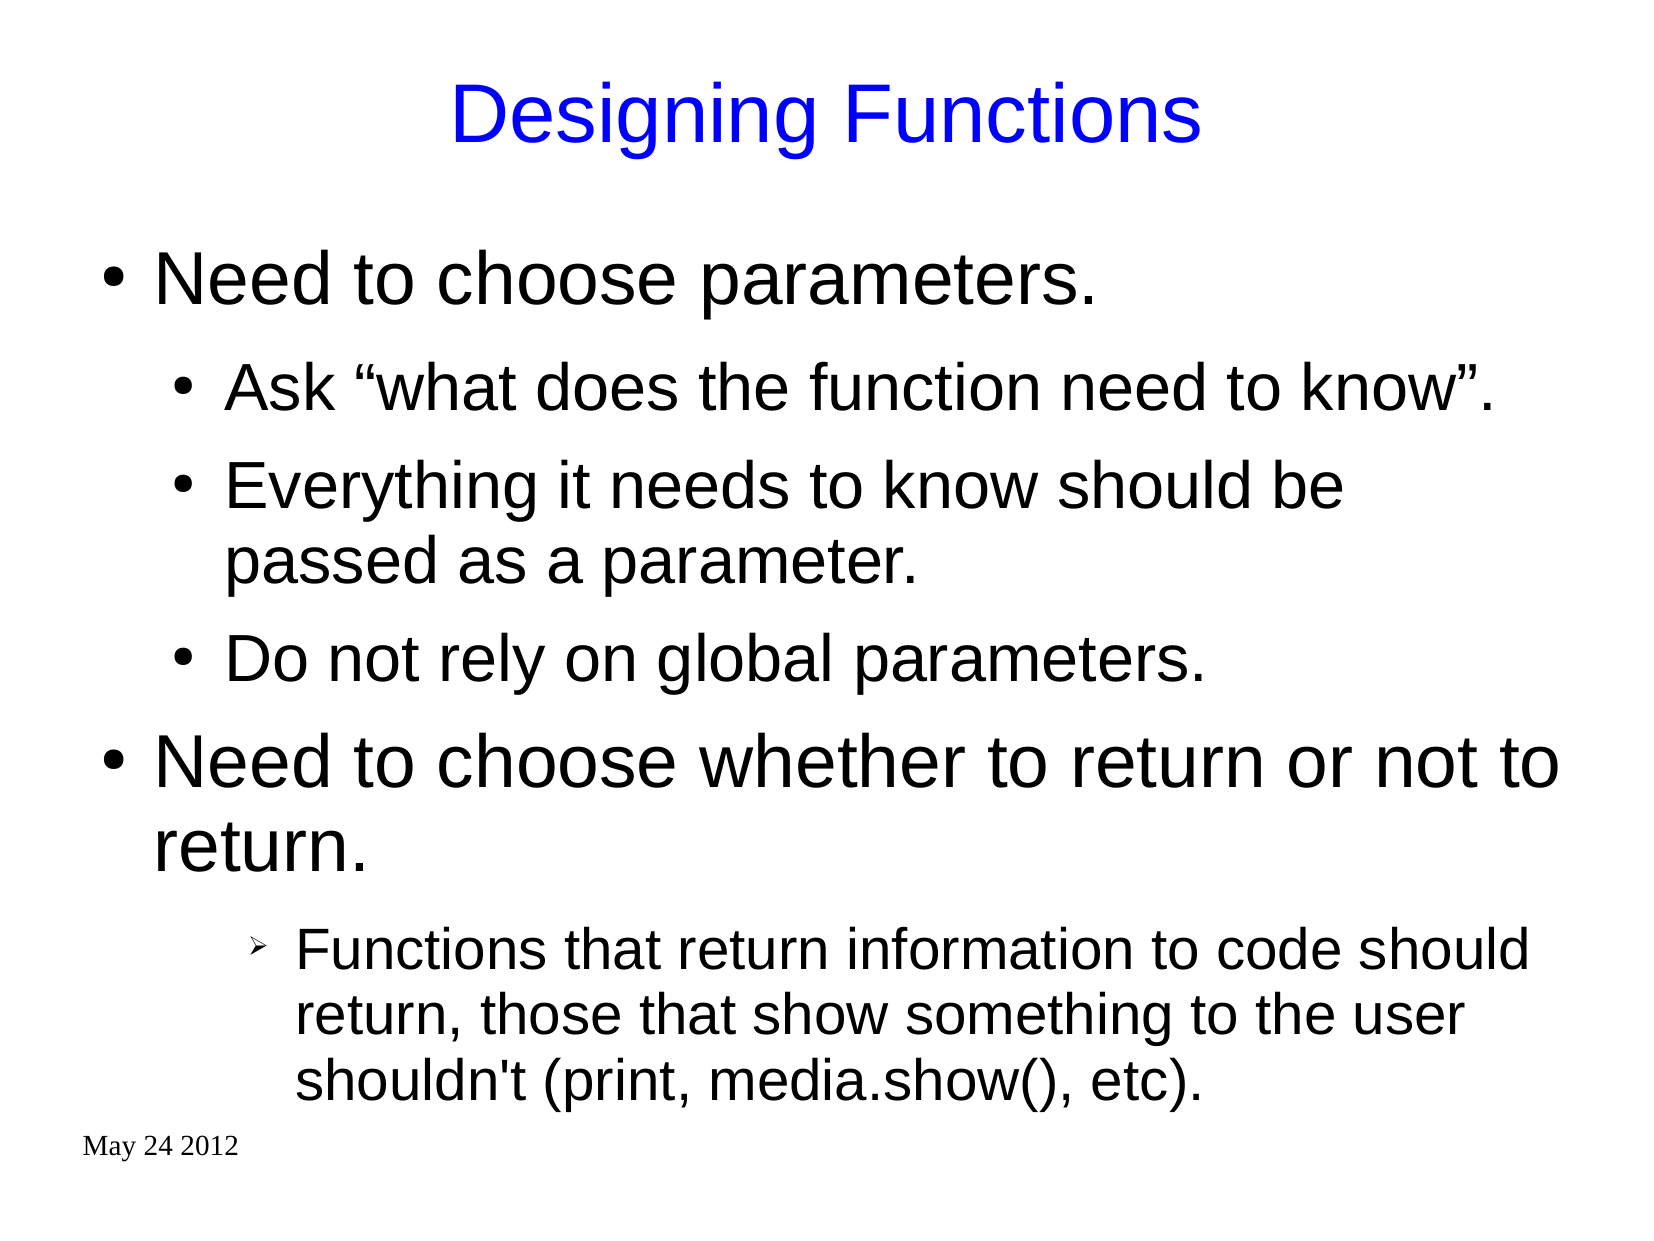

# Designing Functions
Need to choose parameters.
Ask “what does the function need to know”.
Everything it needs to know should be passed as a parameter.
Do not rely on global parameters.
Need to choose whether to return or not to return.
Functions that return information to code should return, those that show something to the user shouldn't (print, media.show(), etc).
May 24 2012